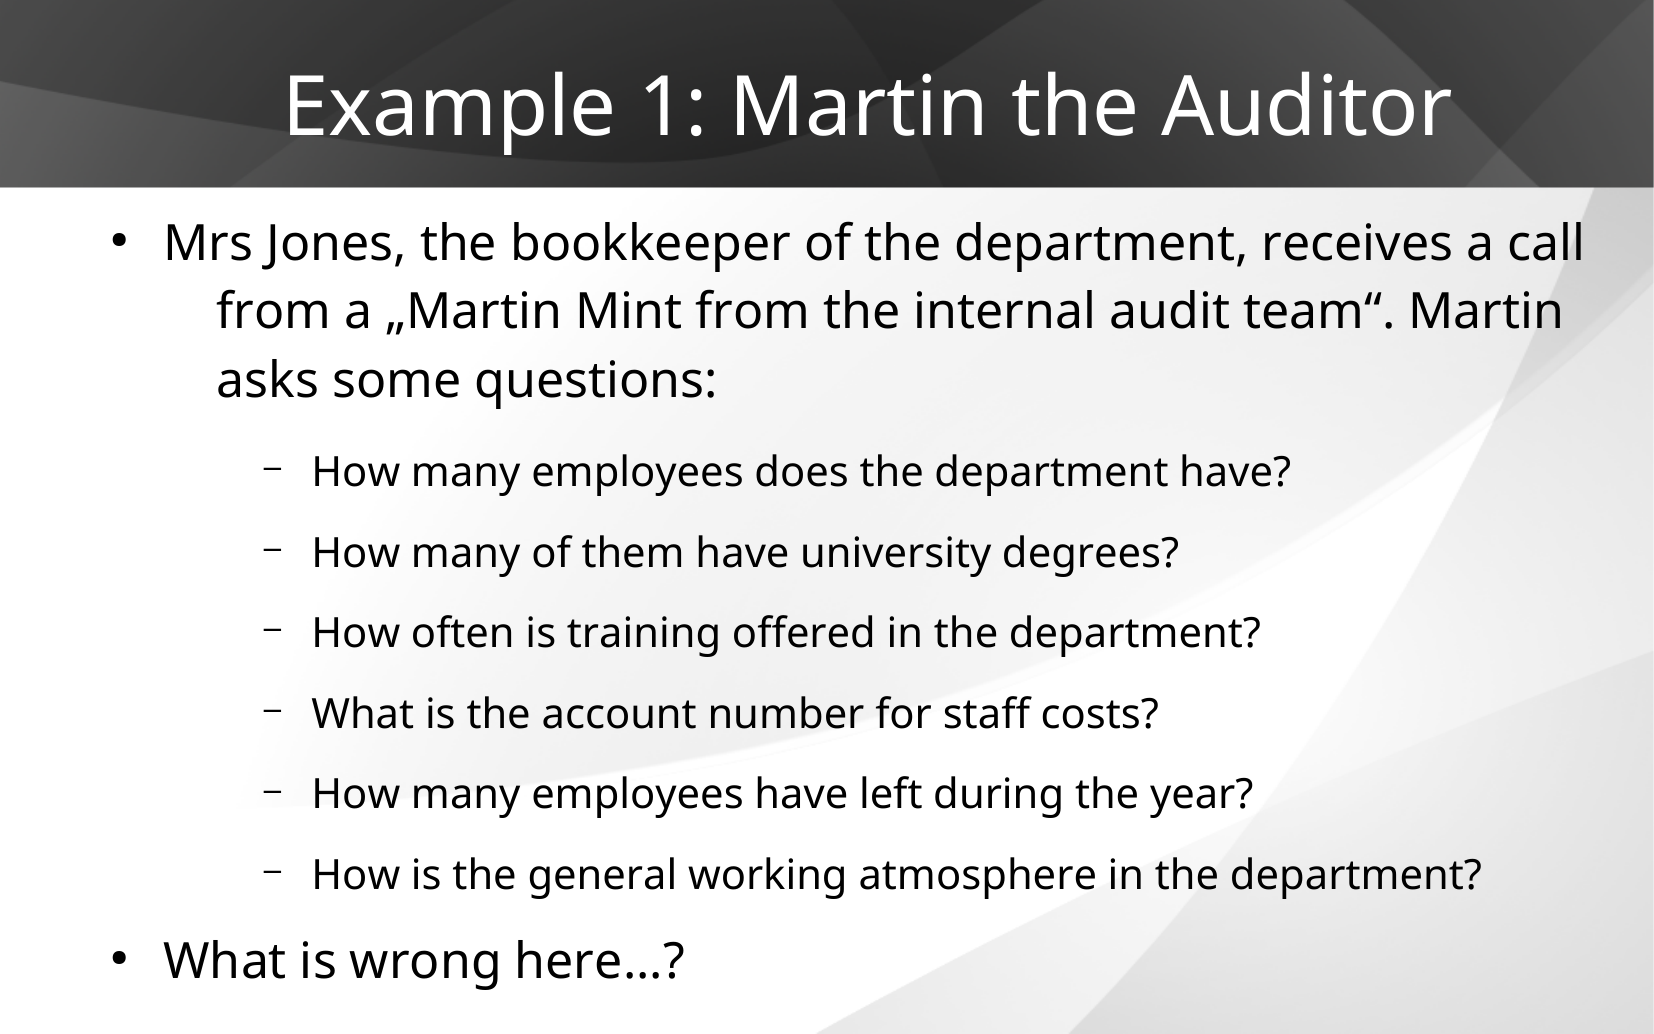

# Example 1: Martin the Auditor
Mrs Jones, the bookkeeper of the department, receives a call from a „Martin Mint from the internal audit team“. Martin asks some questions:
How many employees does the department have?
How many of them have university degrees?
How often is training offered in the department?
What is the account number for staff costs?
How many employees have left during the year?
How is the general working atmosphere in the department?
What is wrong here...?